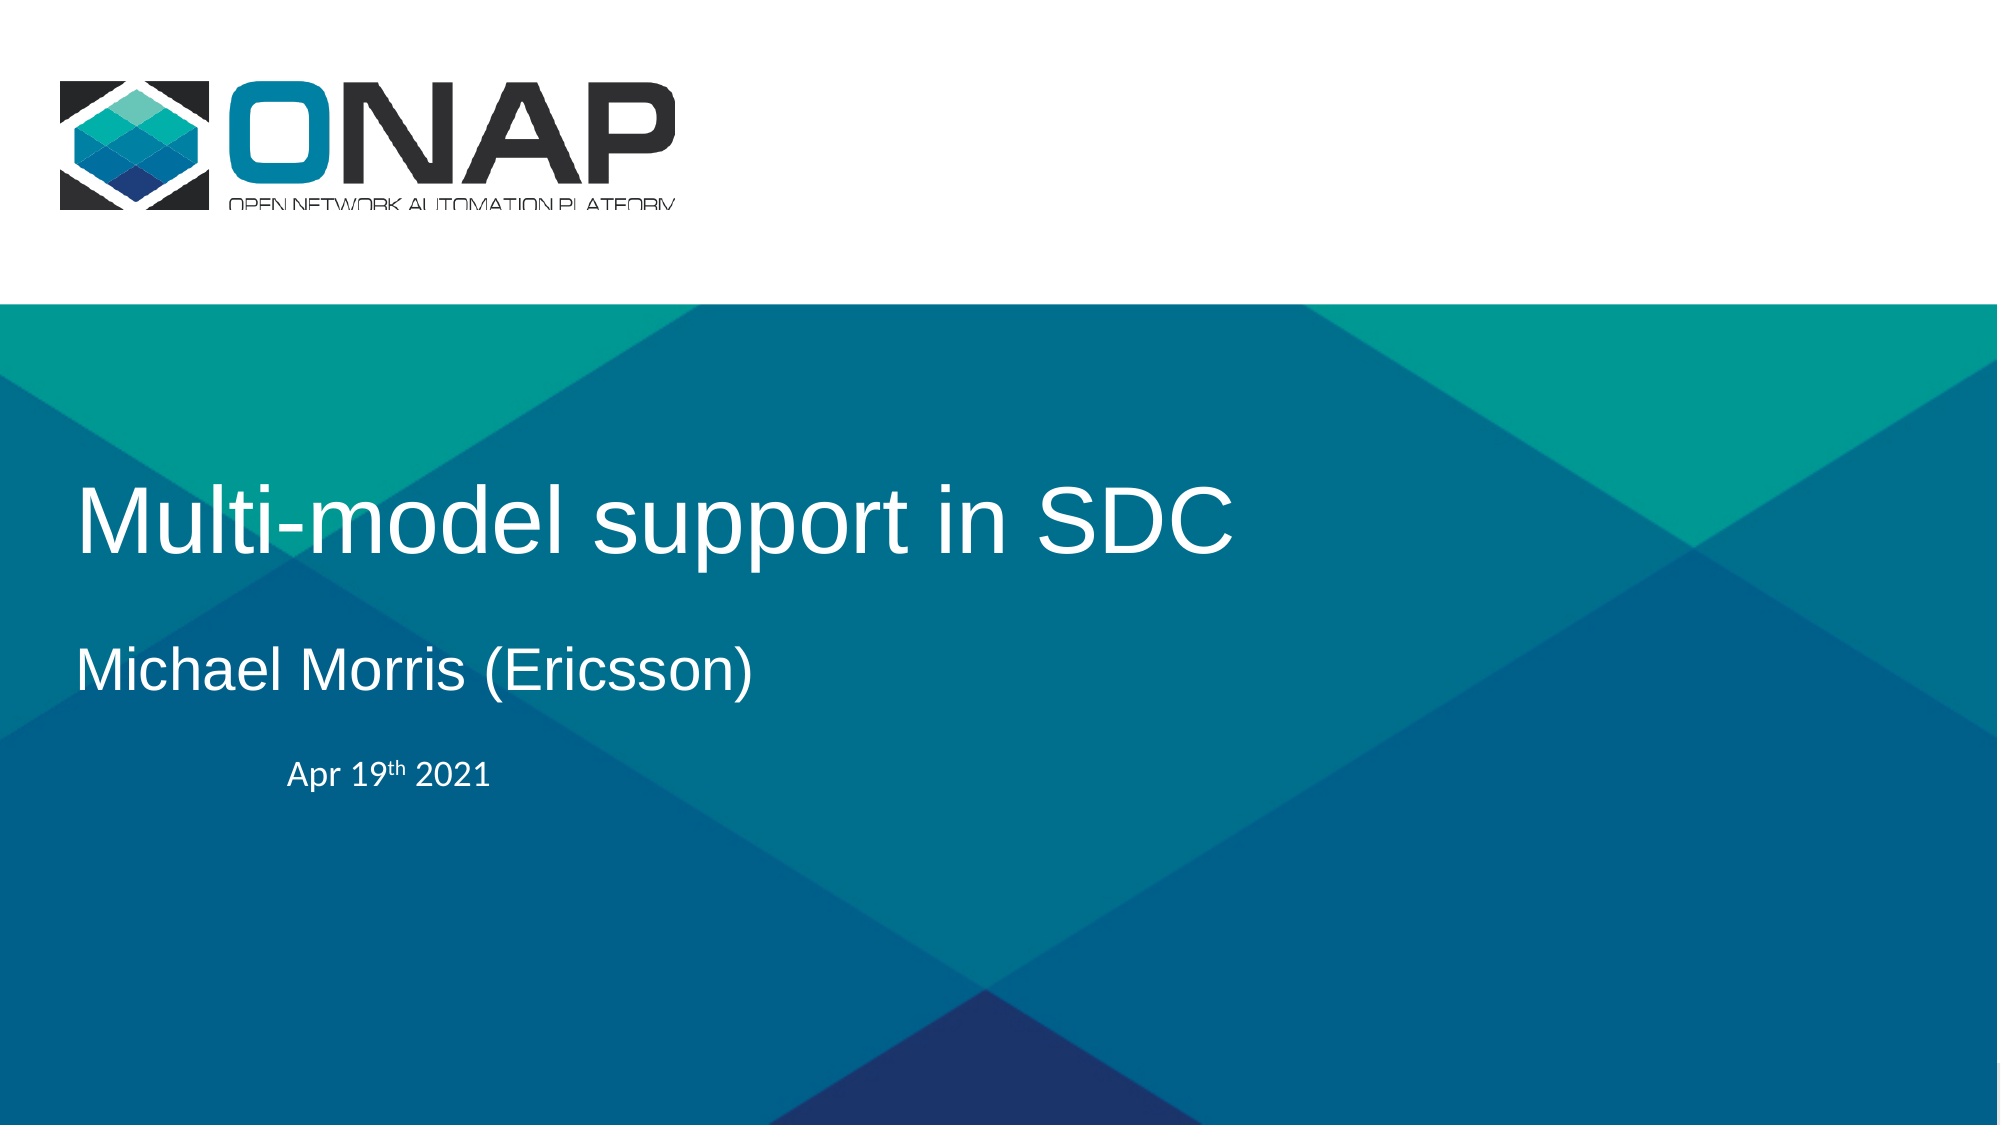

# Multi-model support in SDC Michael Morris (Ericsson)
Apr 19th 2021